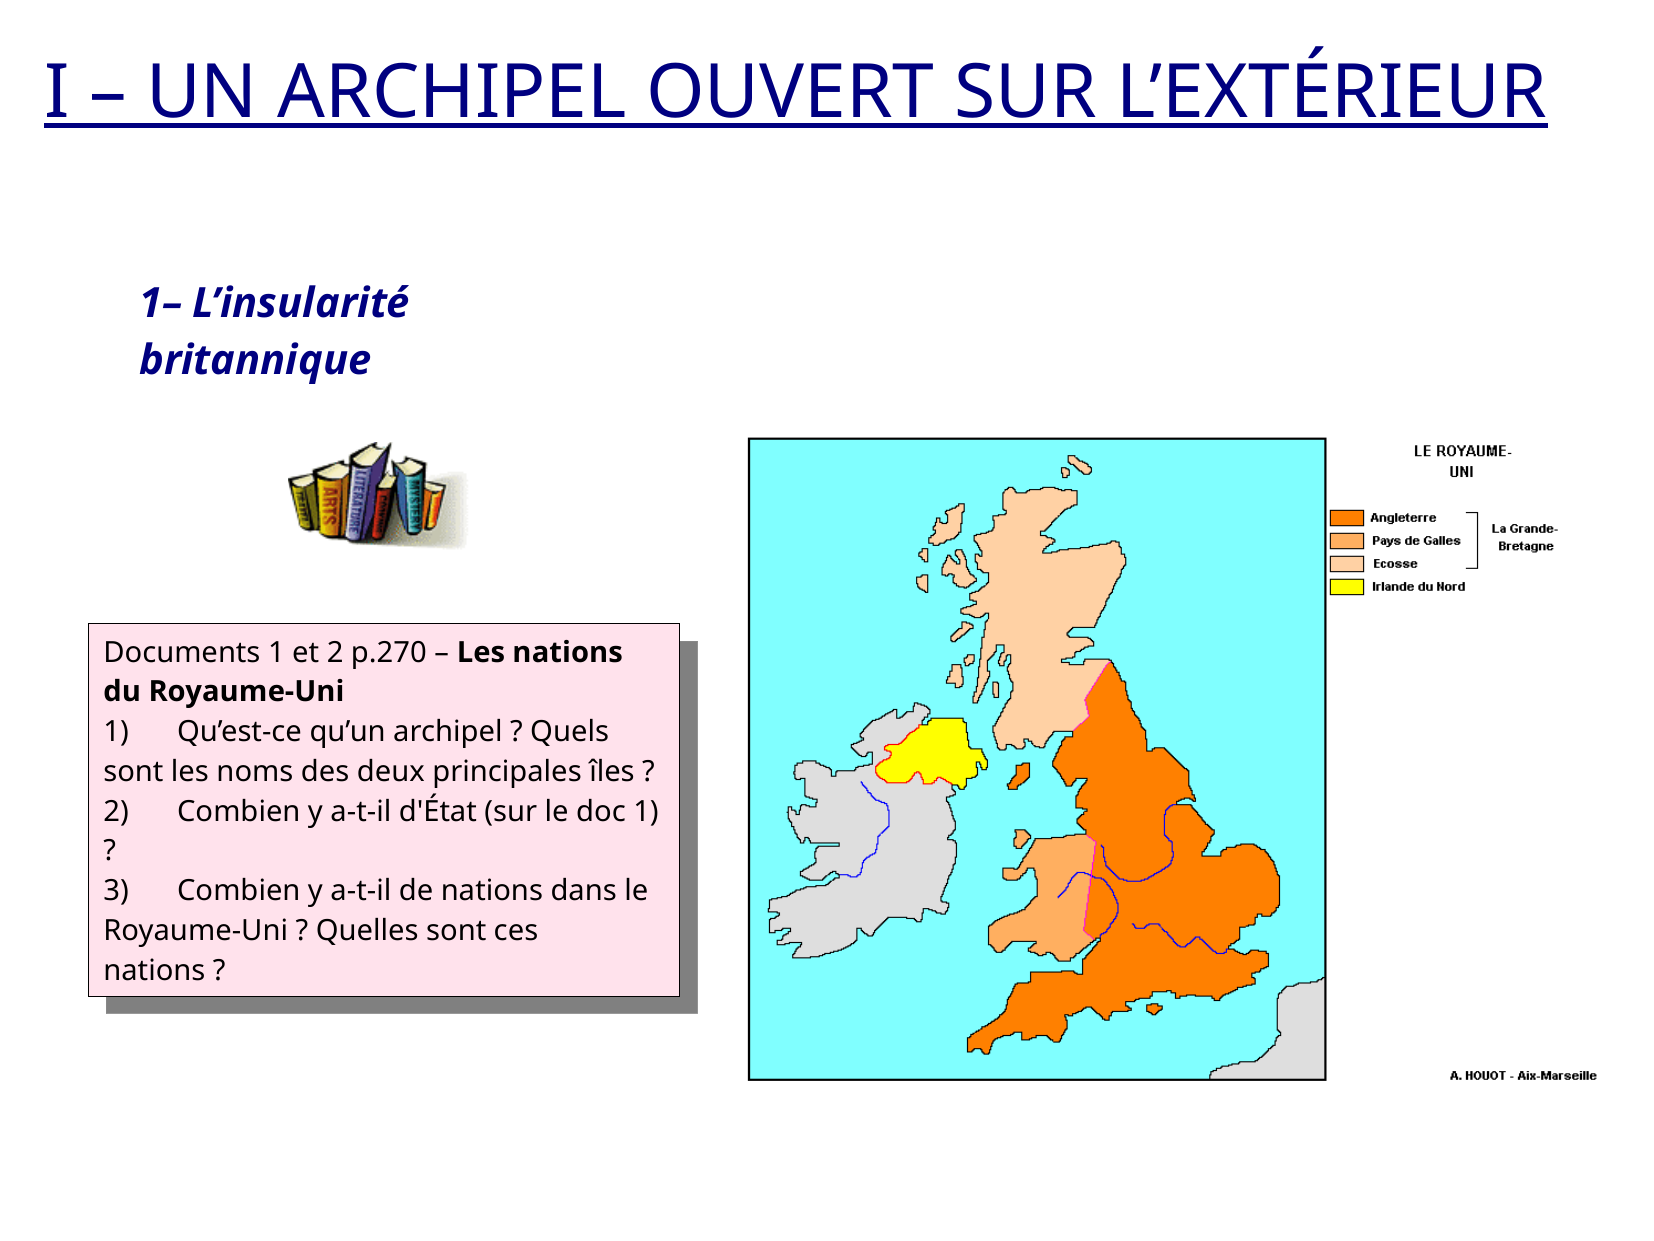

I – UN ARCHIPEL OUVERT SUR L’EXTÉRIEUR
1– L’insularité britannique
Documents 1 et 2 p.270 – Les nations du Royaume-Uni
1)	Qu’est-ce qu’un archipel ? Quels sont les noms des deux principales îles ?
2)	Combien y a-t-il d'État (sur le doc 1) ?
3)	Combien y a-t-il de nations dans le Royaume-Uni ? Quelles sont ces nations ?